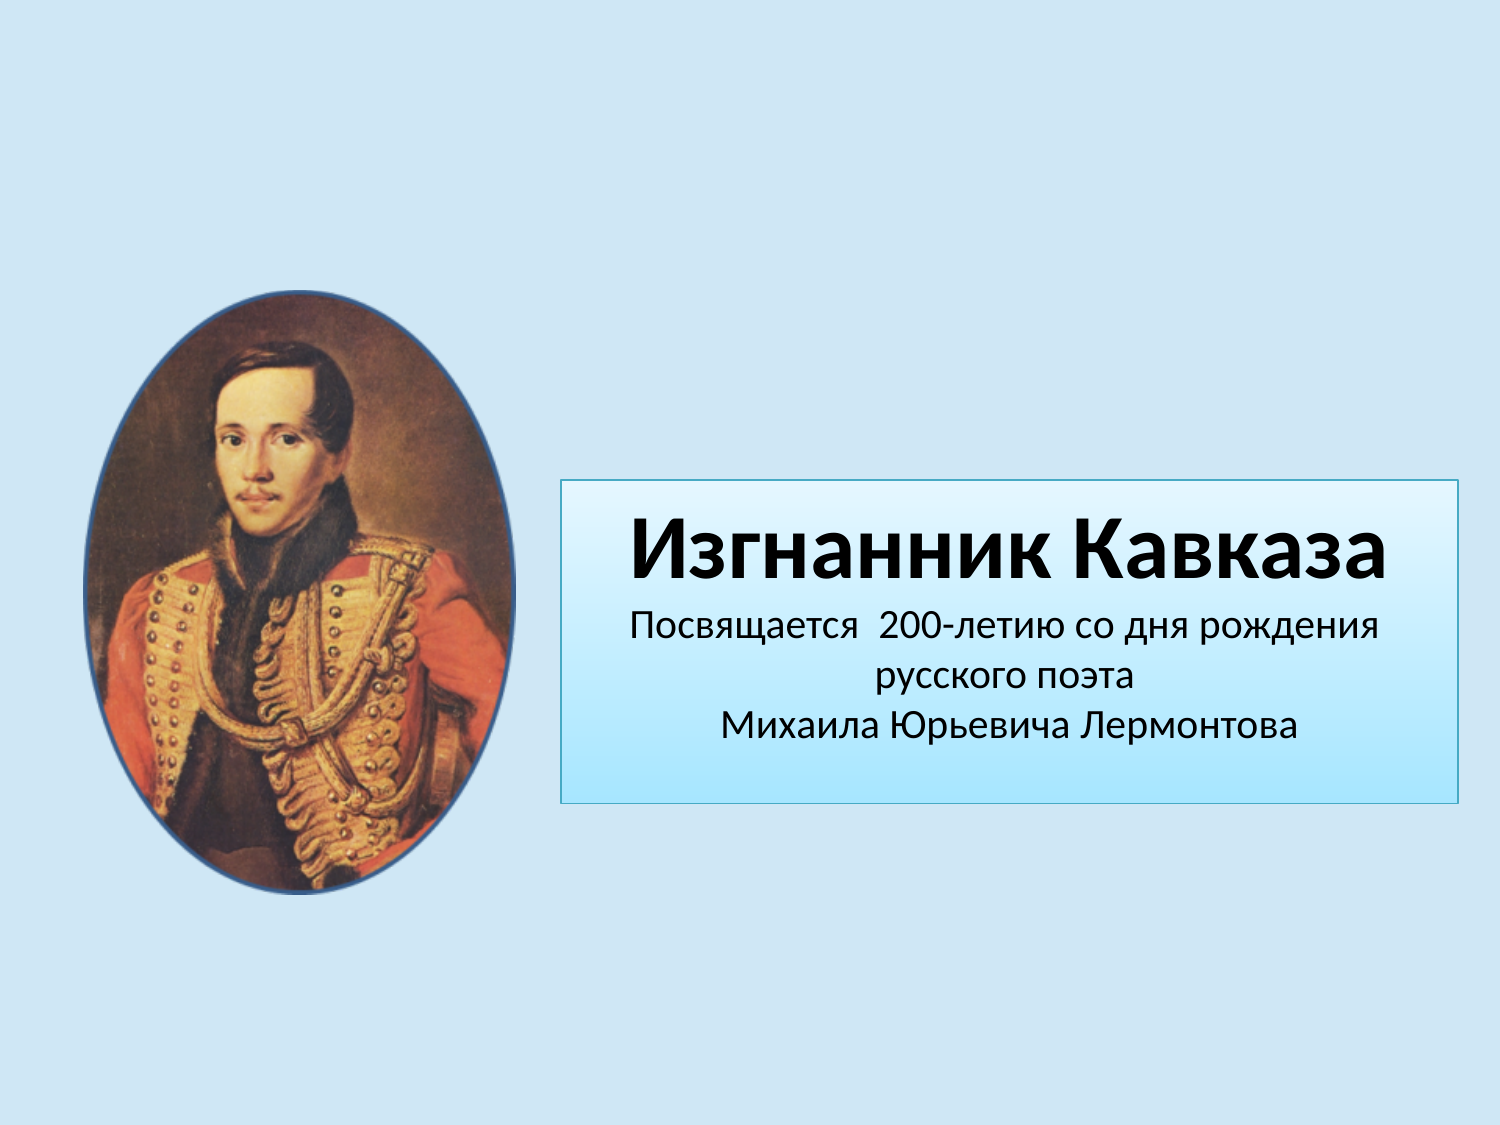

# Изгнанник Кавказа Посвящается 200-летию со дня рождения русского поэта Михаила Юрьевича Лермонтова